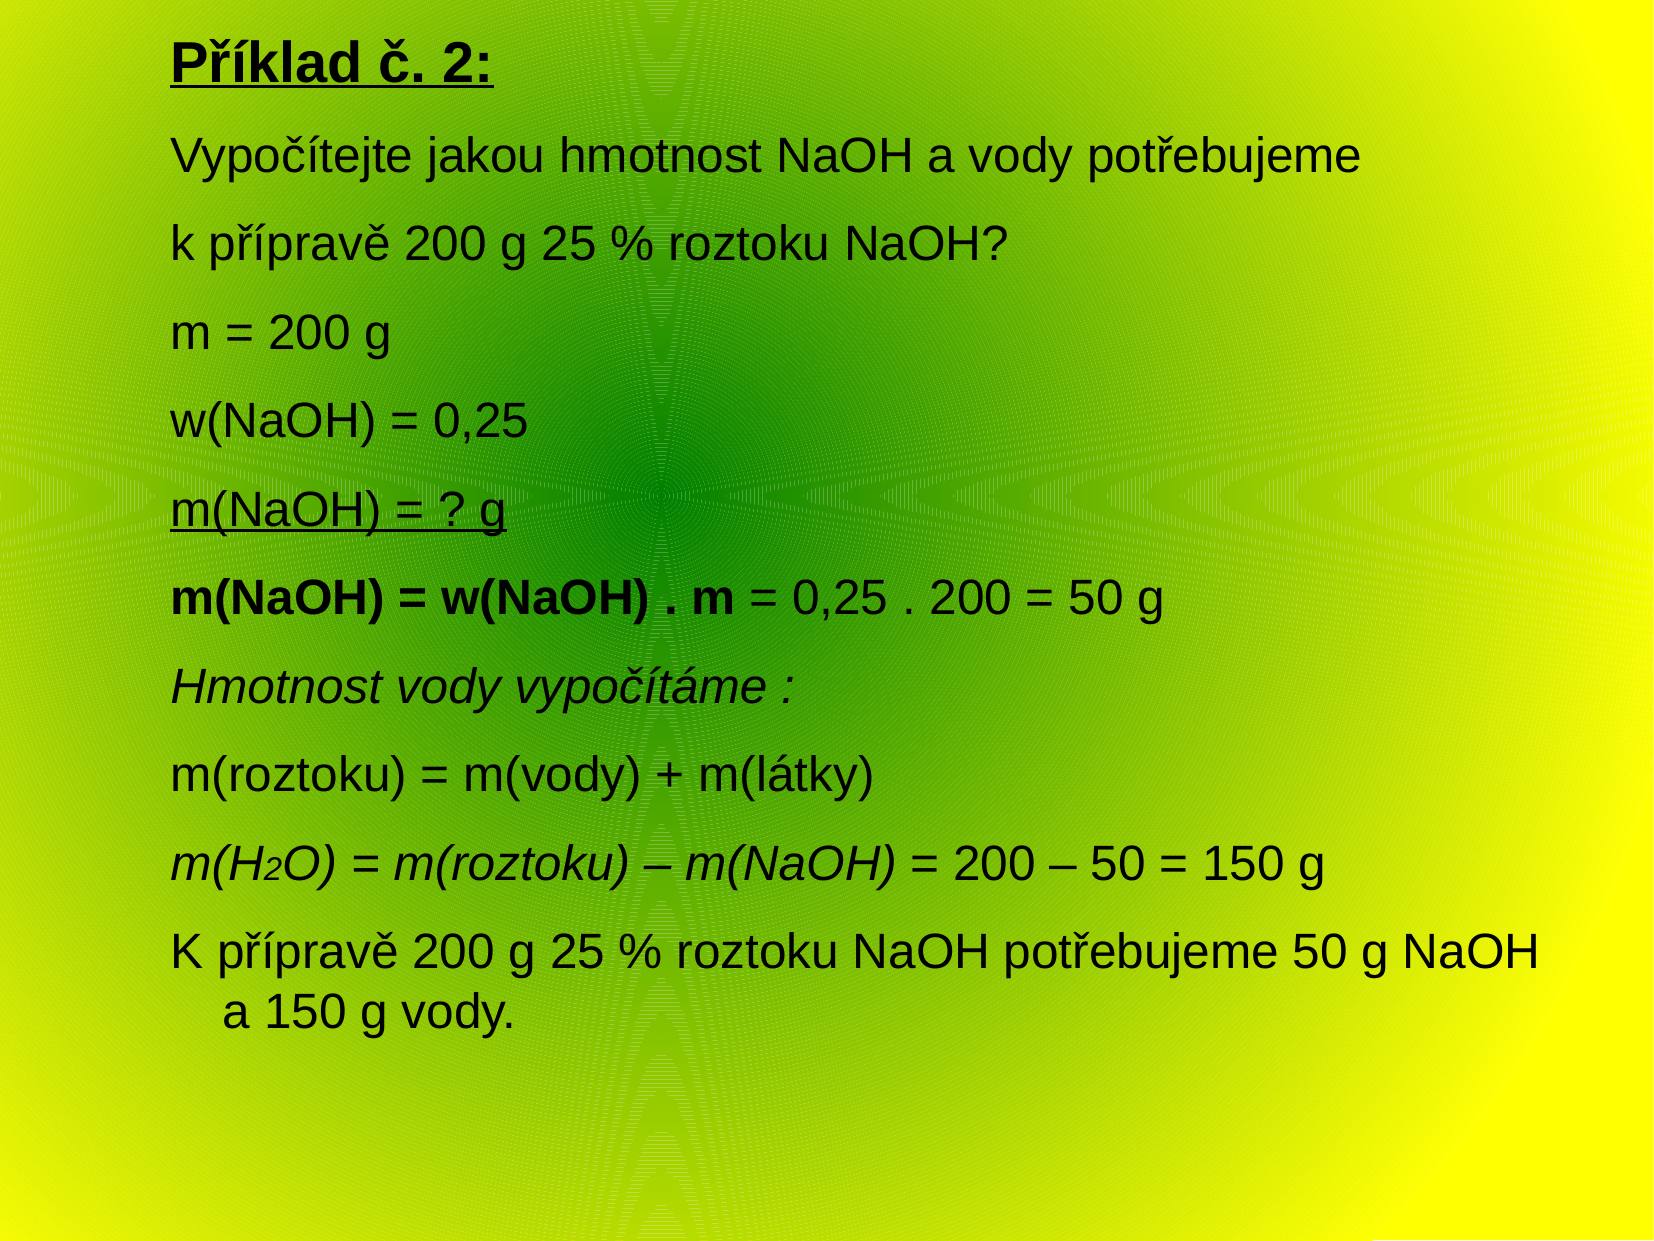

# Příklad č. 2:
Vypočítejte jakou hmotnost NaOH a vody potřebujeme
k přípravě 200 g 25 % roztoku NaOH?
m = 200 g
w(NaOH) = 0,25
m(NaOH) = ? g
m(NaOH) = w(NaOH) . m = 0,25 . 200 = 50 g
Hmotnost vody vypočítáme :
m(roztoku) = m(vody) + m(látky)
m(H2O) = m(roztoku) – m(NaOH) = 200 – 50 = 150 g
K přípravě 200 g 25 % roztoku NaOH potřebujeme 50 g NaOH a 150 g vody.